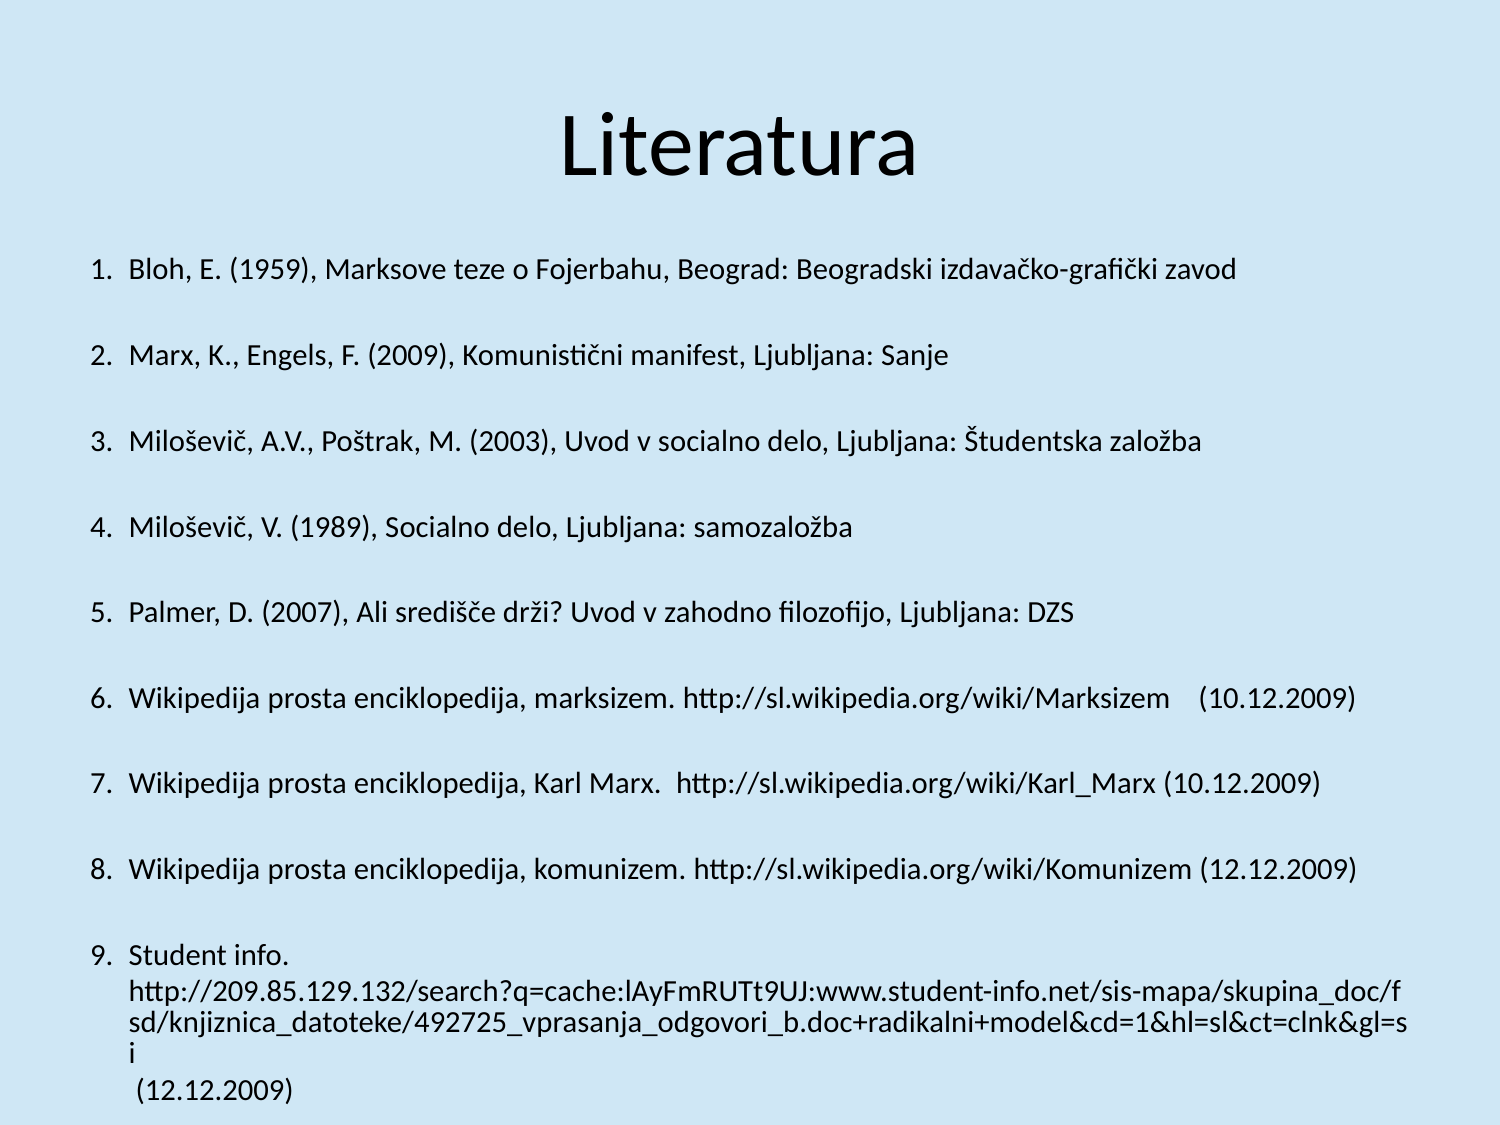

# Literatura
Bloh, E. (1959), Marksove teze o Fojerbahu, Beograd: Beogradski izdavačko-grafički zavod
Marx, K., Engels, F. (2009), Komunistični manifest, Ljubljana: Sanje
Miloševič, A.V., Poštrak, M. (2003), Uvod v socialno delo, Ljubljana: Študentska založba
Miloševič, V. (1989), Socialno delo, Ljubljana: samozaložba
Palmer, D. (2007), Ali središče drži? Uvod v zahodno filozofijo, Ljubljana: DZS
Wikipedija prosta enciklopedija, marksizem. http://sl.wikipedia.org/wiki/Marksizem (10.12.2009)
Wikipedija prosta enciklopedija, Karl Marx. http://sl.wikipedia.org/wiki/Karl_Marx (10.12.2009)
Wikipedija prosta enciklopedija, komunizem. http://sl.wikipedia.org/wiki/Komunizem (12.12.2009)
Student info. http://209.85.129.132/search?q=cache:lAyFmRUTt9UJ:www.student-info.net/sis-mapa/skupina_doc/fsd/knjiznica_datoteke/492725_vprasanja_odgovori_b.doc+radikalni+model&cd=1&hl=sl&ct=clnk&gl=si (12.12.2009)